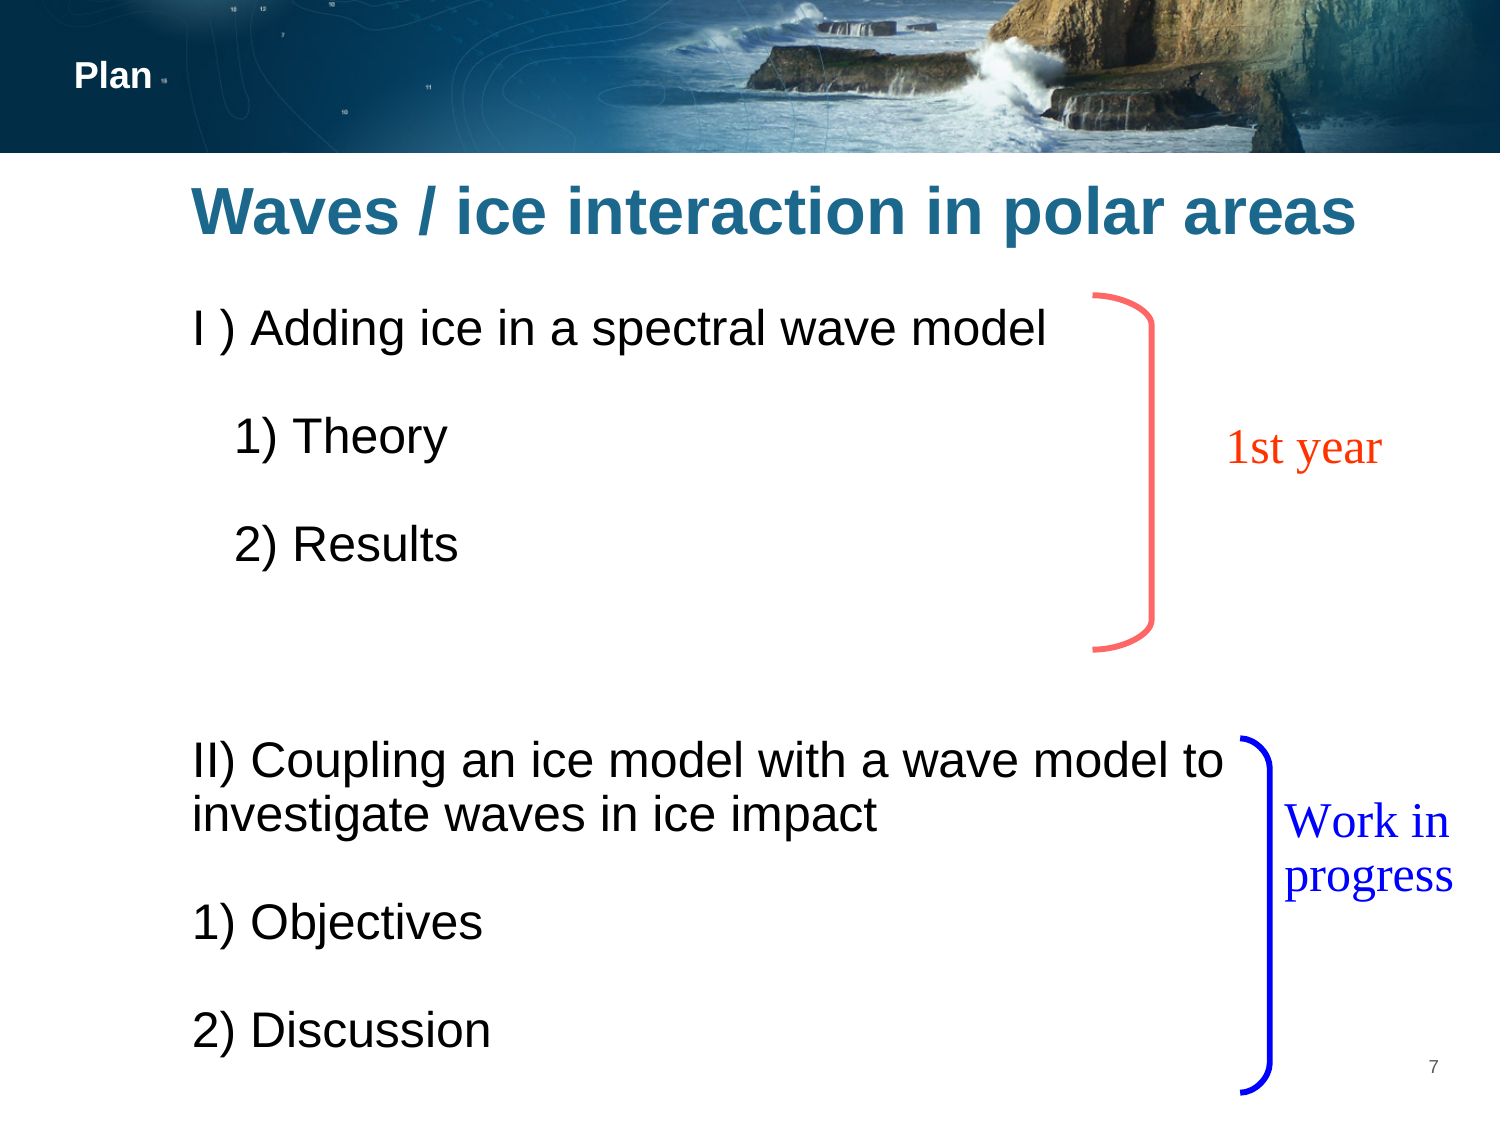

Plan
# Waves / ice interaction in polar areas
I ) Adding ice in a spectral wave model
 1) Theory
 2) Results
II) Coupling an ice model with a wave model to investigate waves in ice impact
1) Objectives
2) Discussion
1st year
Work in progress
7